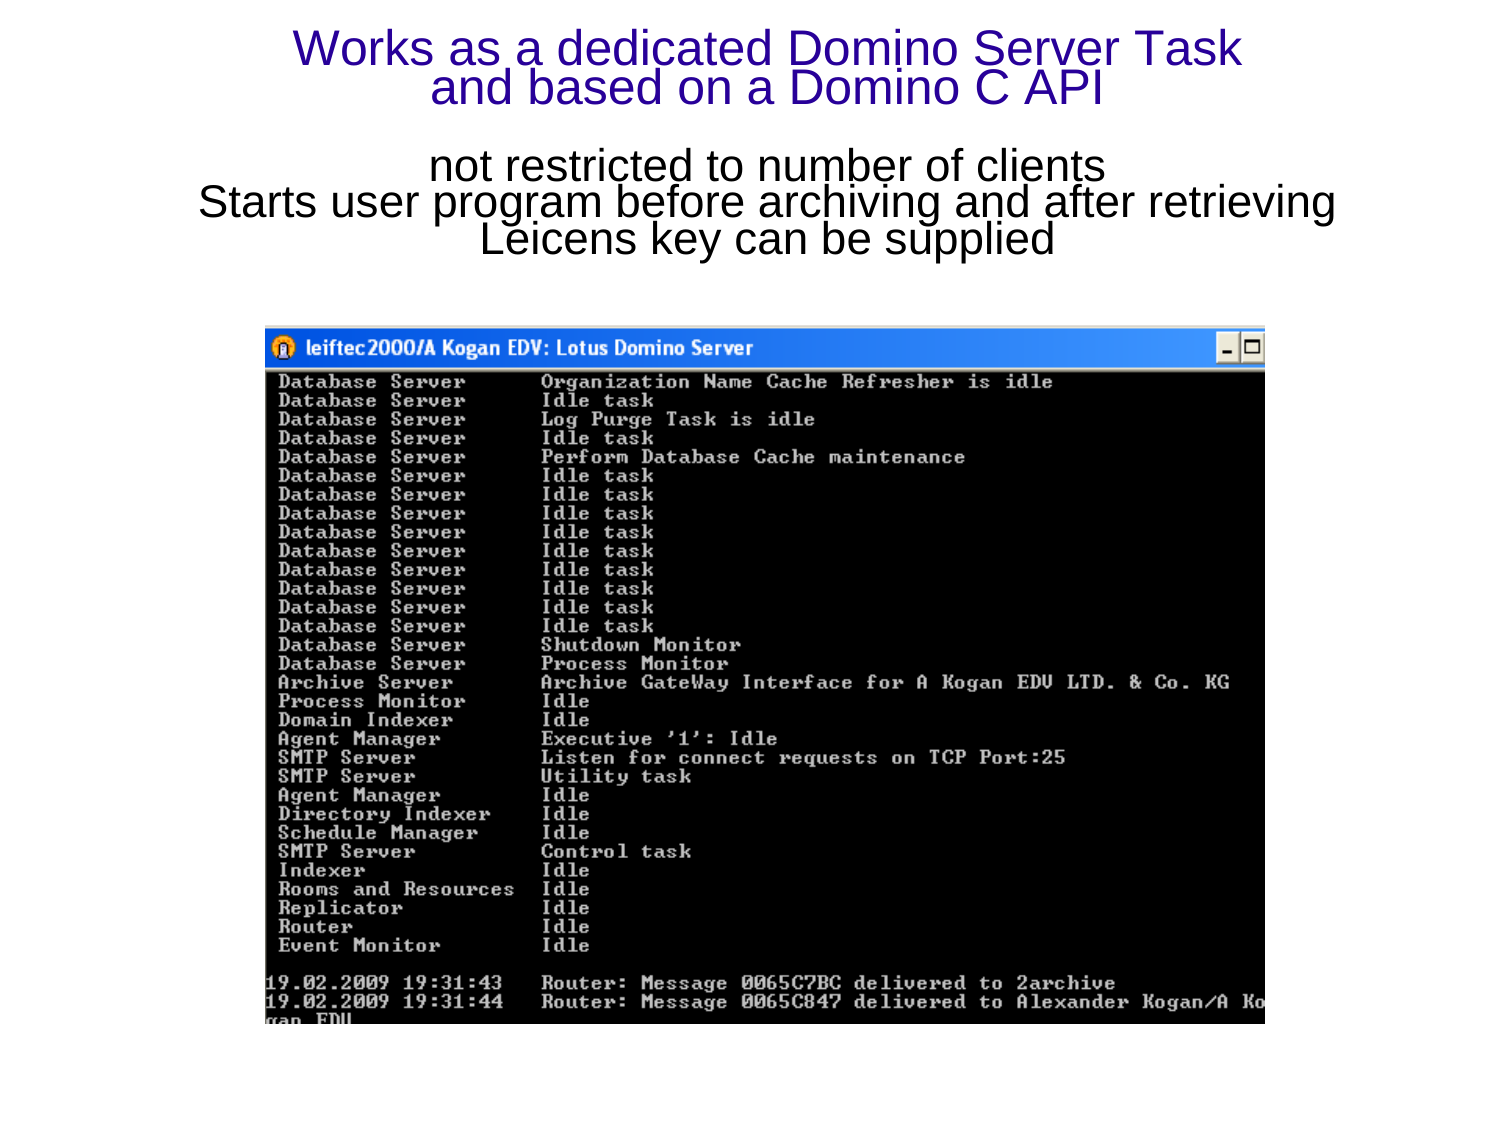

# Works as a dedicated Domino Server Task and based on a Domino C API not restricted to number of clients Starts user program before archiving and after retrieving Leicens key can be supplied